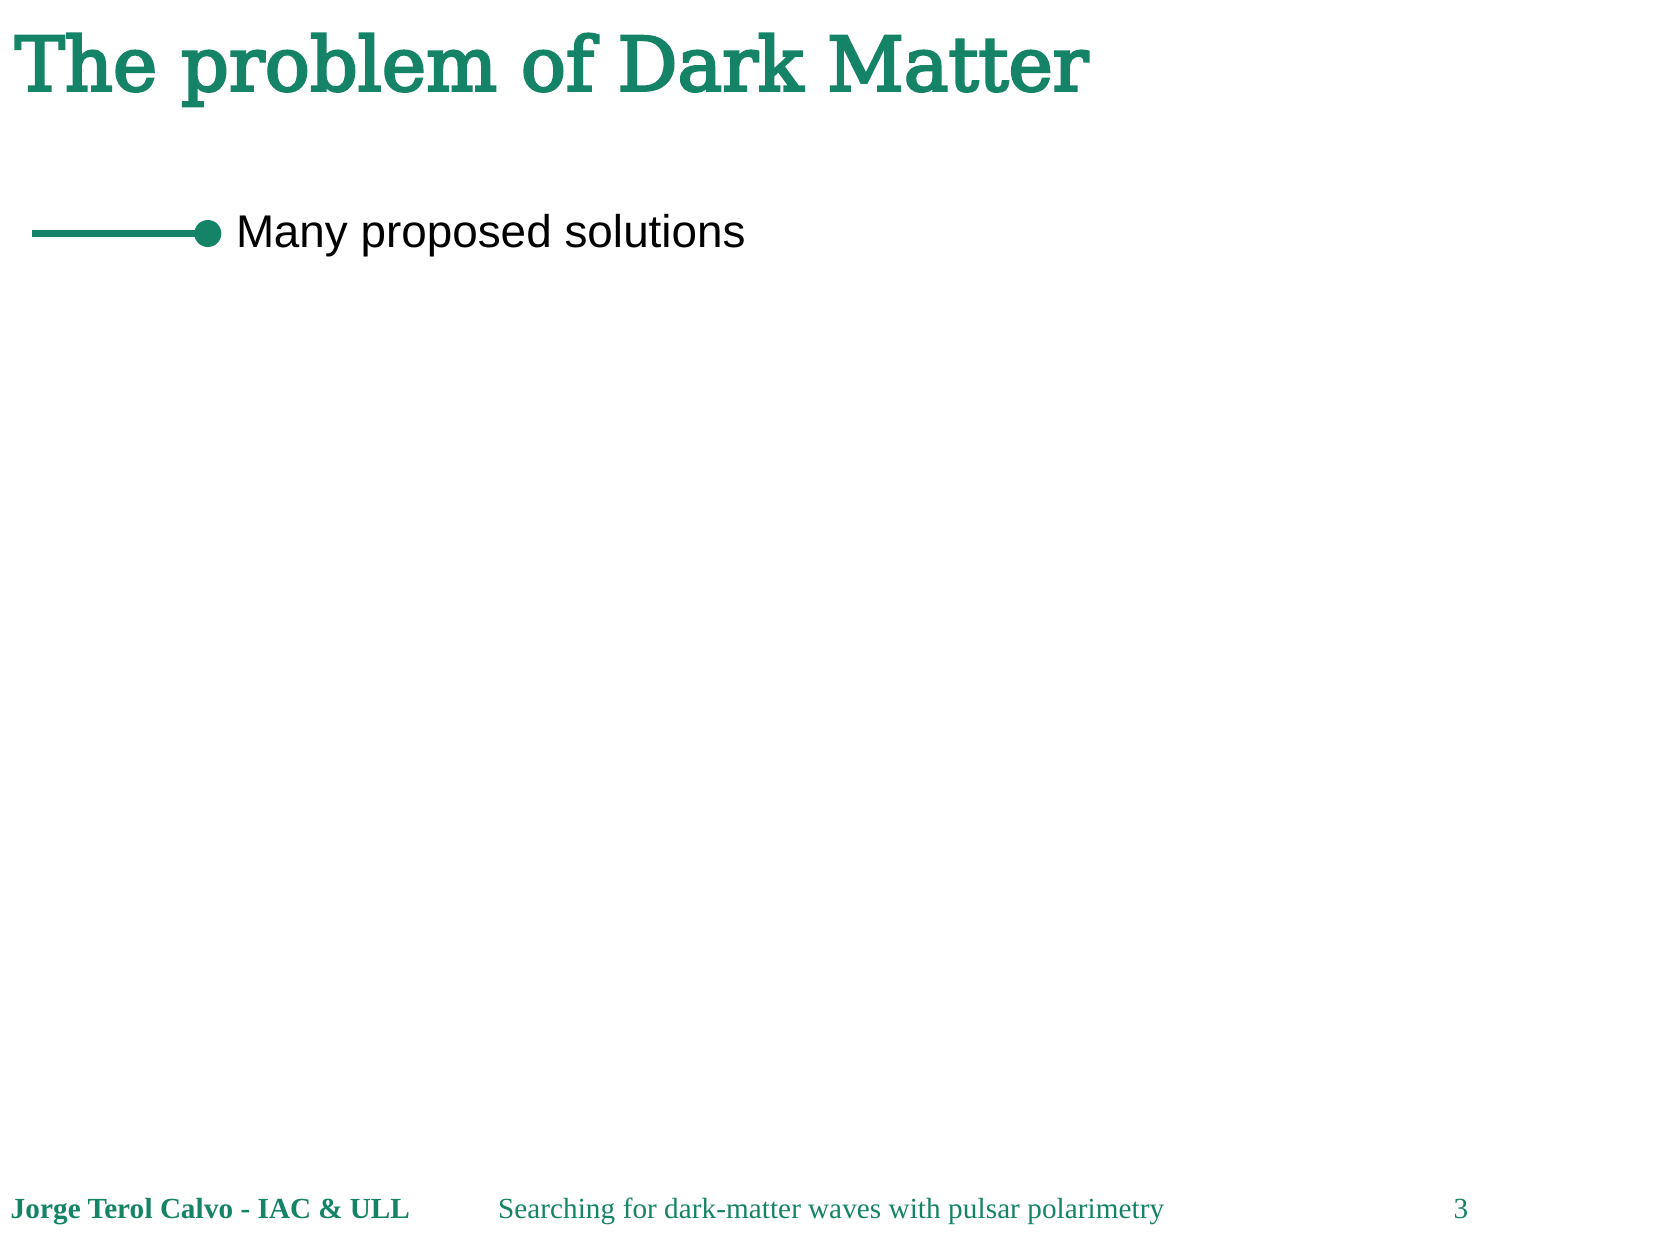

The problem of Dark Matter
Many proposed solutions
Jorge Terol Calvo - IAC & ULL
Searching for dark-matter waves with pulsar polarimetry
3